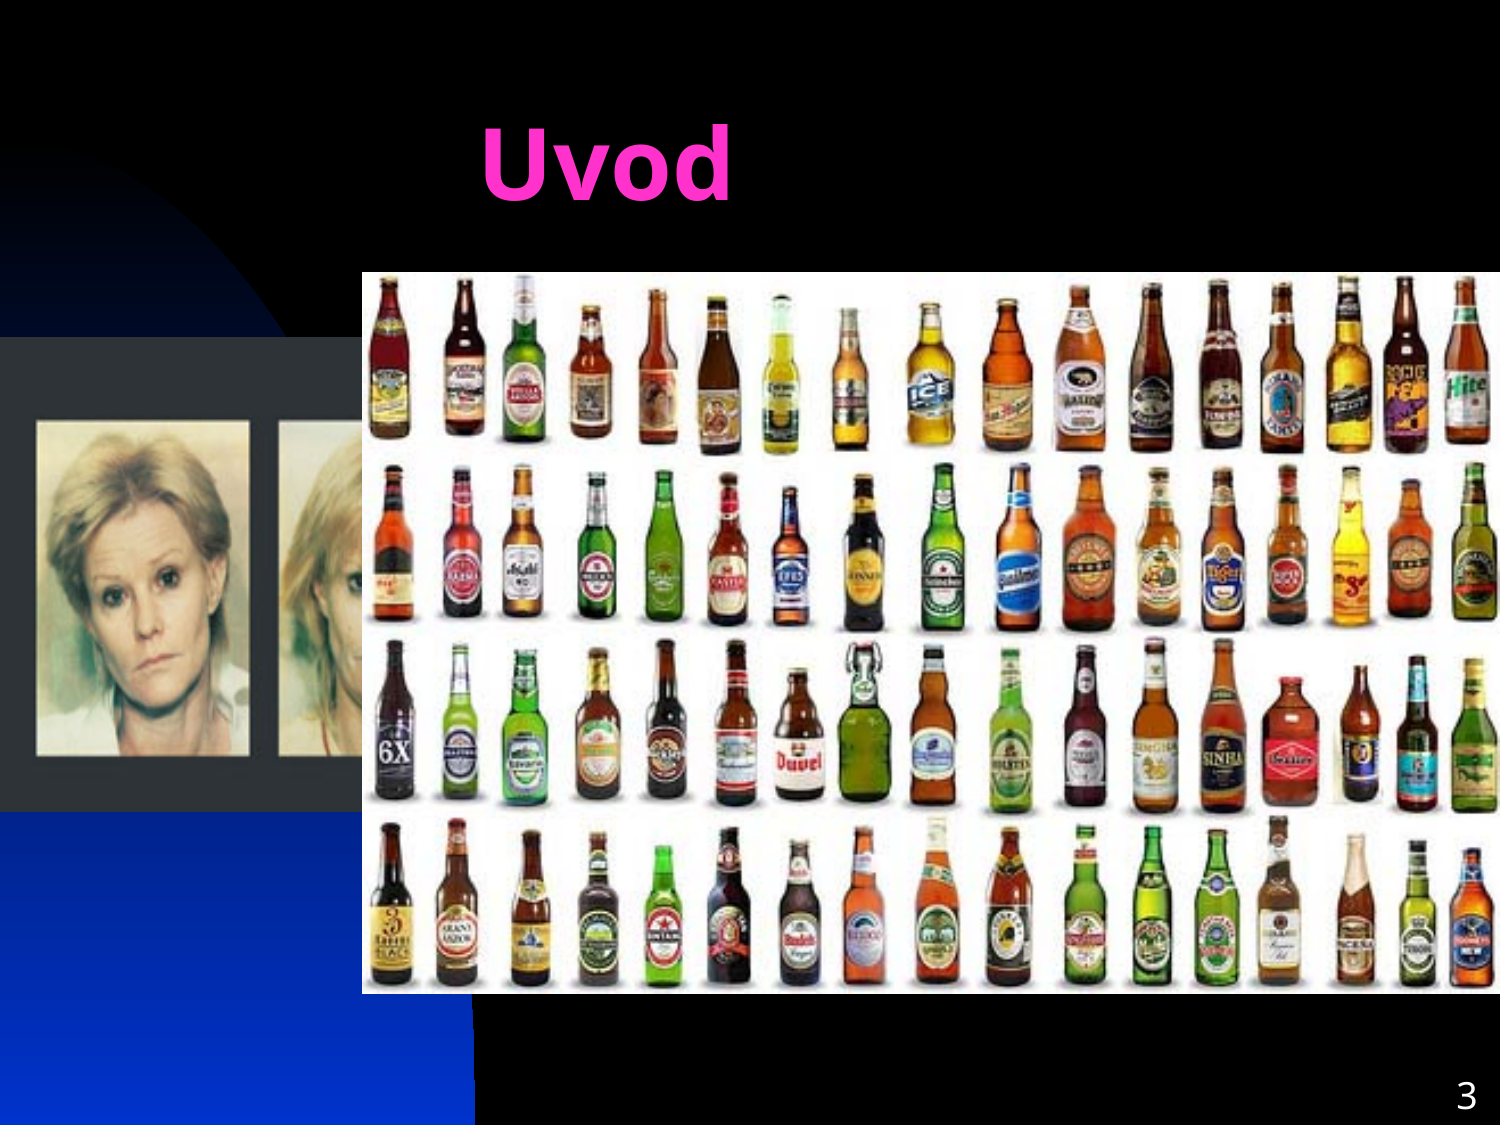

# Uvod
Danes vam bom predstavil posledice uživanja drog in alkohola, posebej kako vplivata na živčevje.
Alkohola dostikrat ne jemljemo kot drogo, predvsem zato, ker je marsikje po svetu tako vpleten v vsakdanje življenje. Vendar je droga in redno prekomerno pitje je postalo resen problem mnogih modernih družb.
3.